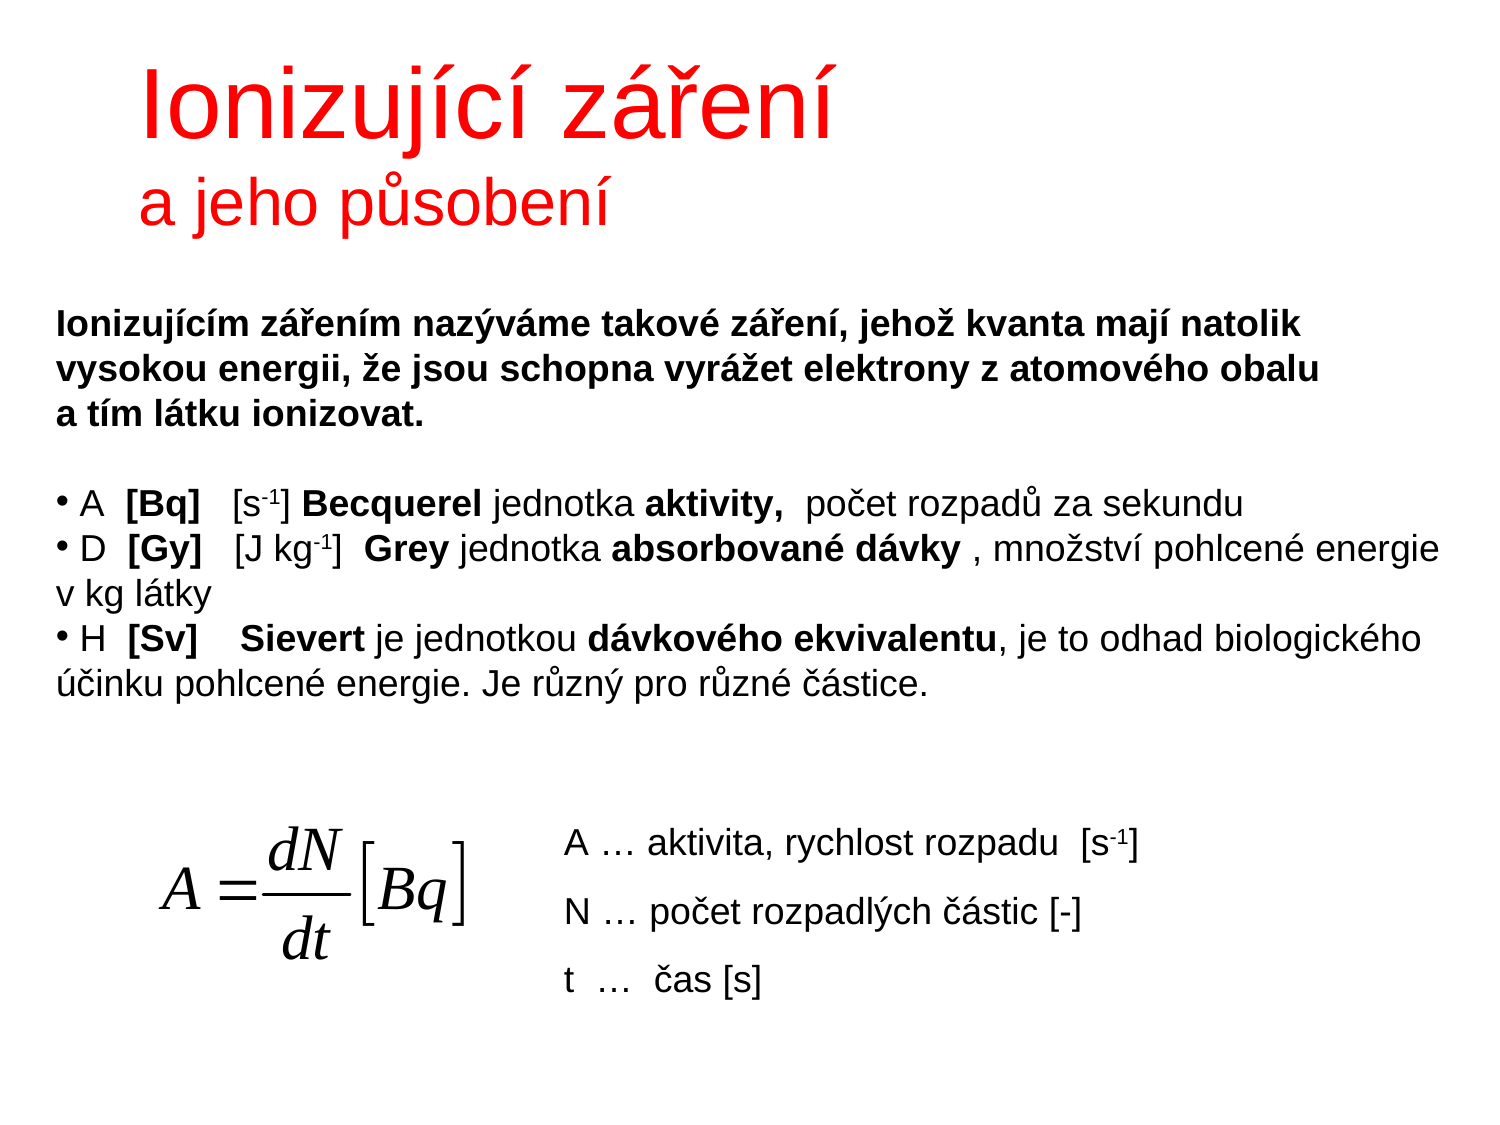

Ionizující záření
a jeho působení
Ionizujícím zářením nazýváme takové záření, jehož kvanta mají natolik
vysokou energii, že jsou schopna vyrážet elektrony z atomového obalu
a tím látku ionizovat.
 A [Bq] [s-1] Becquerel jednotka aktivity, počet rozpadů za sekundu
 D [Gy] [J kg-1] Grey jednotka absorbované dávky , množství pohlcené energie v kg látky
 H [Sv] Sievert je jednotkou dávkového ekvivalentu, je to odhad biologického účinku pohlcené energie. Je různý pro různé částice.
A … aktivita, rychlost rozpadu [s-1]
N … počet rozpadlých částic [-]
t … čas [s]